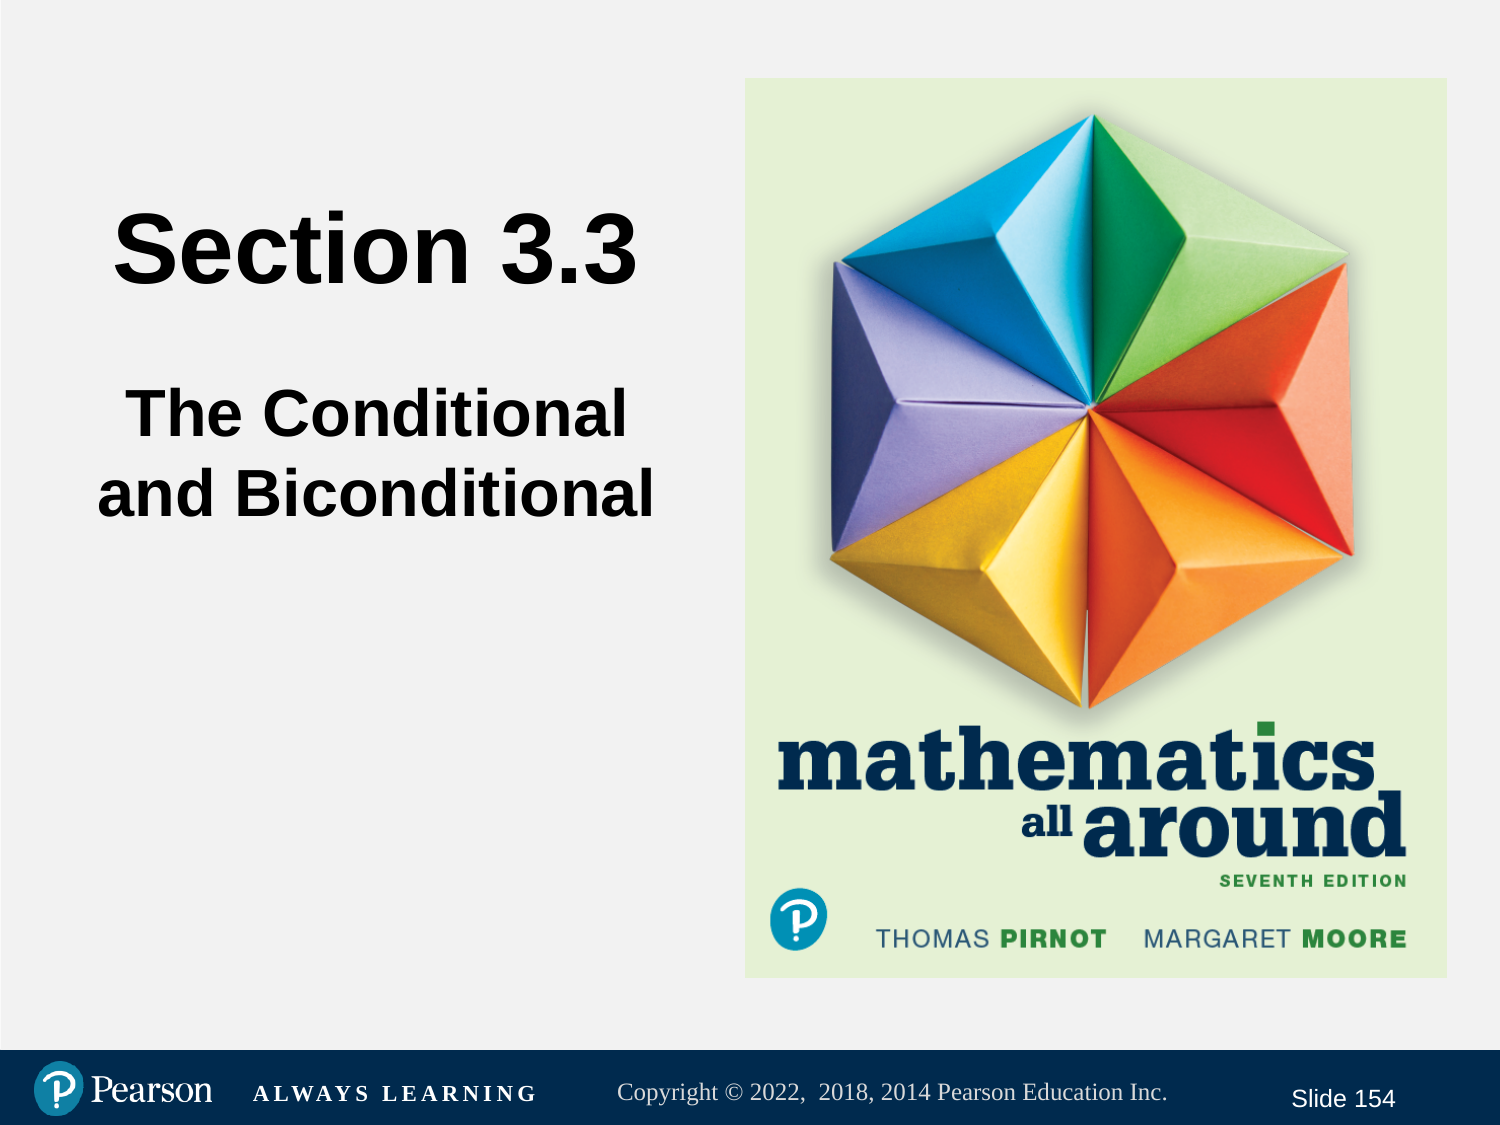

Section 3.3
# The Conditional and Biconditional